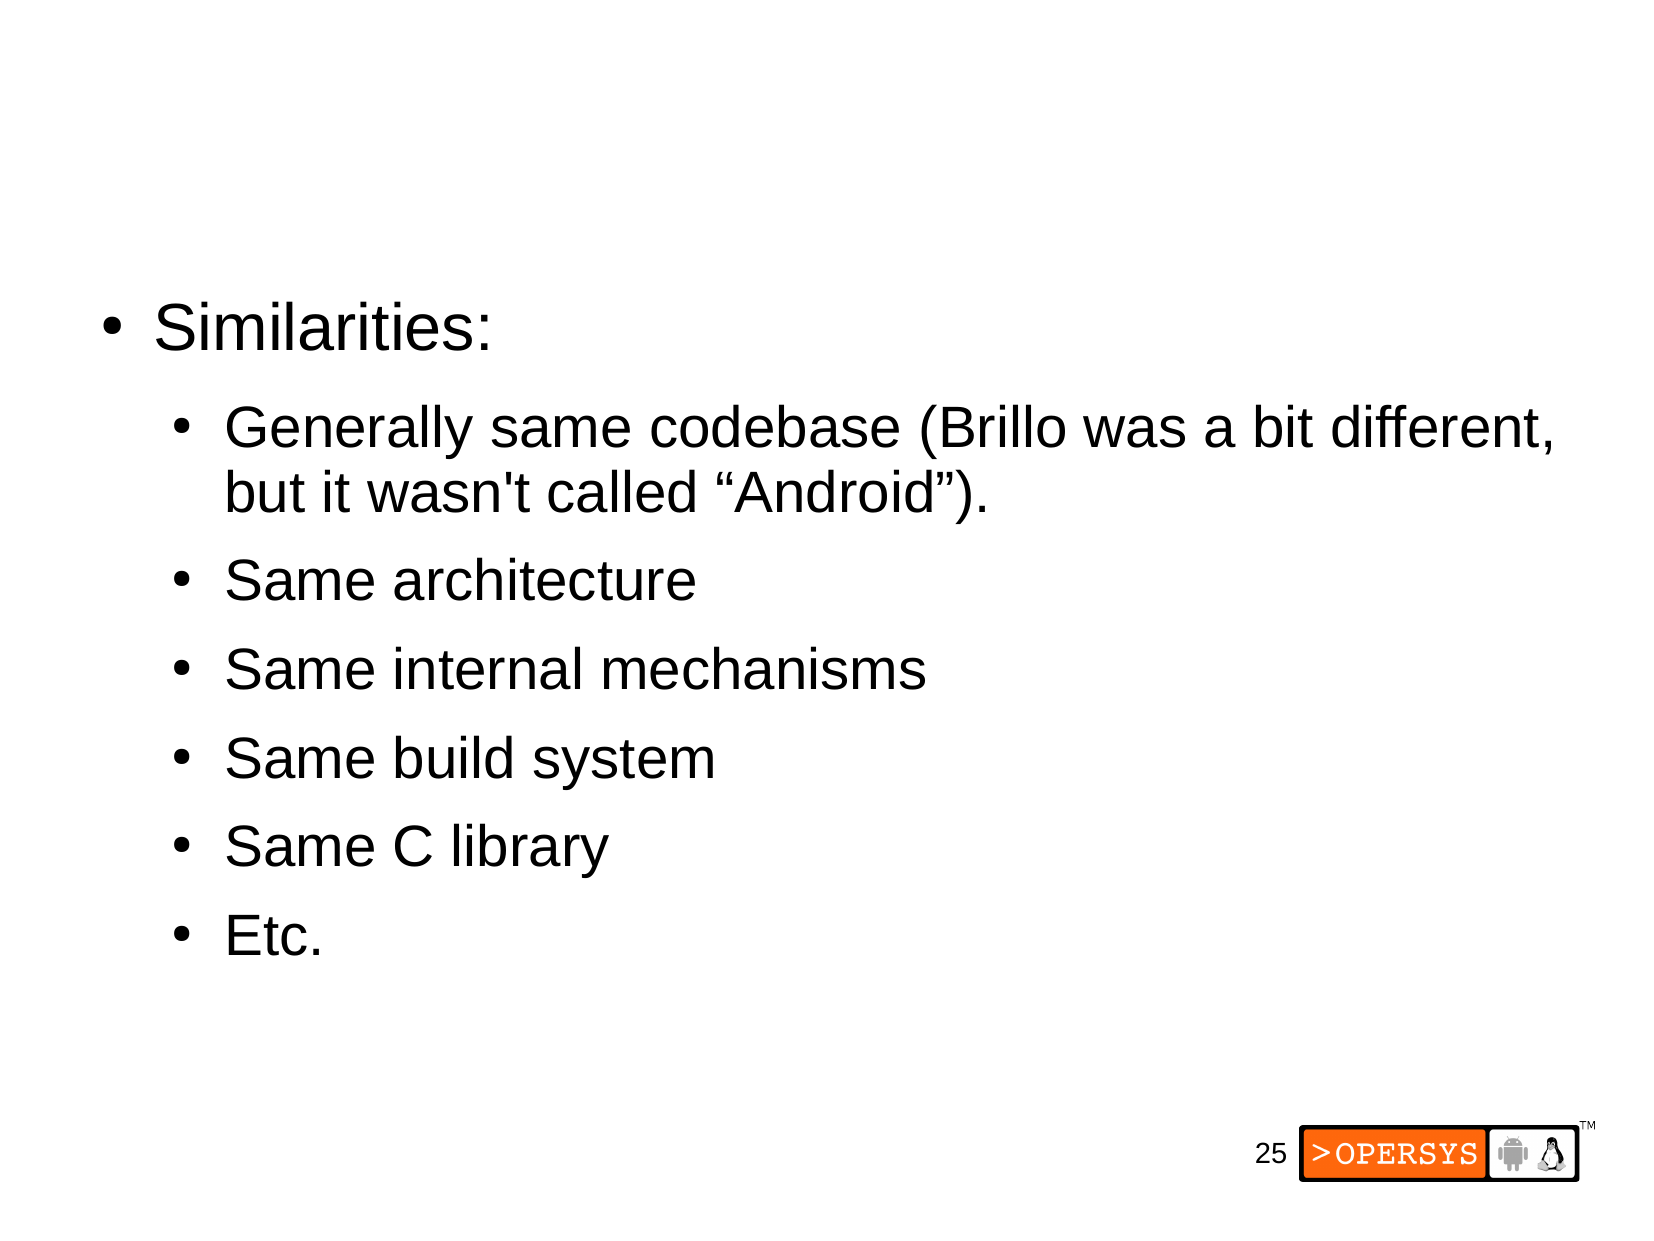

# Similarities:
Generally same codebase (Brillo was a bit different, but it wasn't called “Android”).
Same architecture
Same internal mechanisms
Same build system
Same C library
Etc.